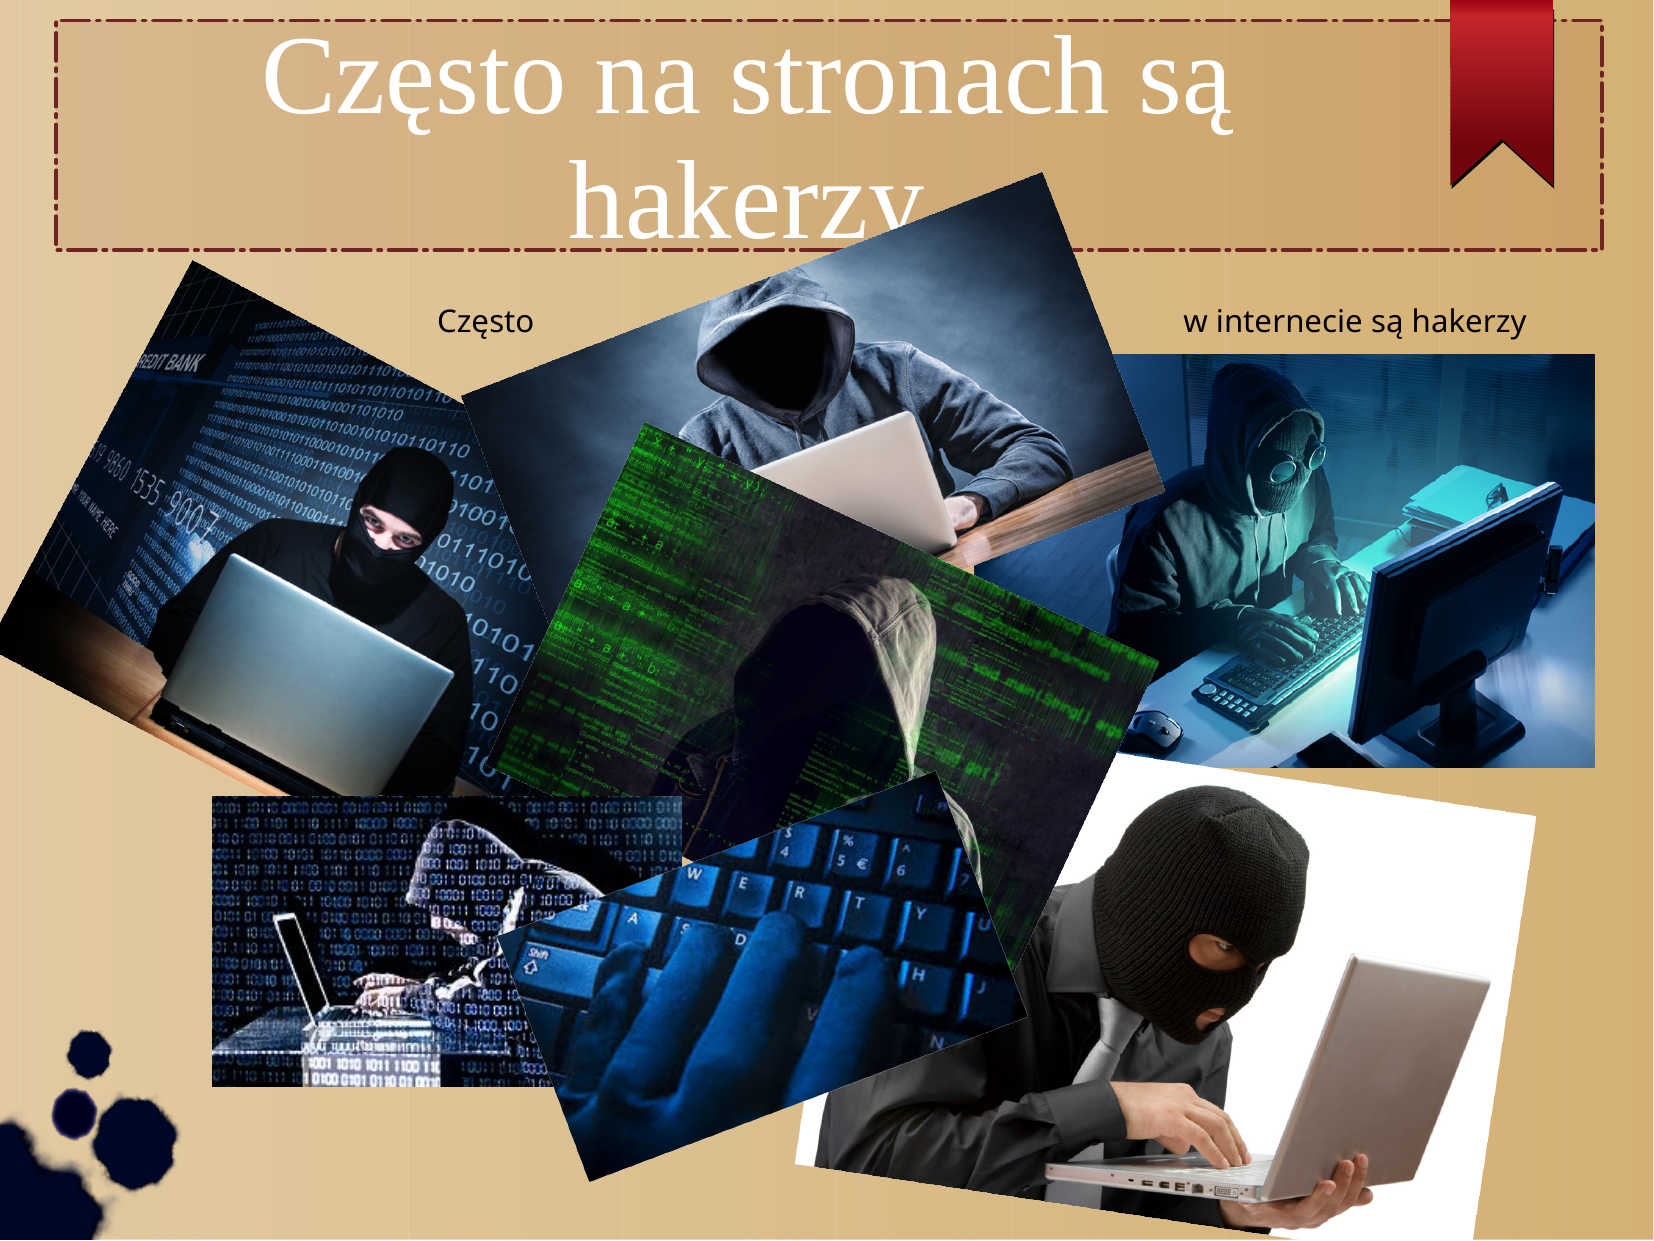

# Często na stronach są hakerzy
Często 									 w internecie są hakerzy